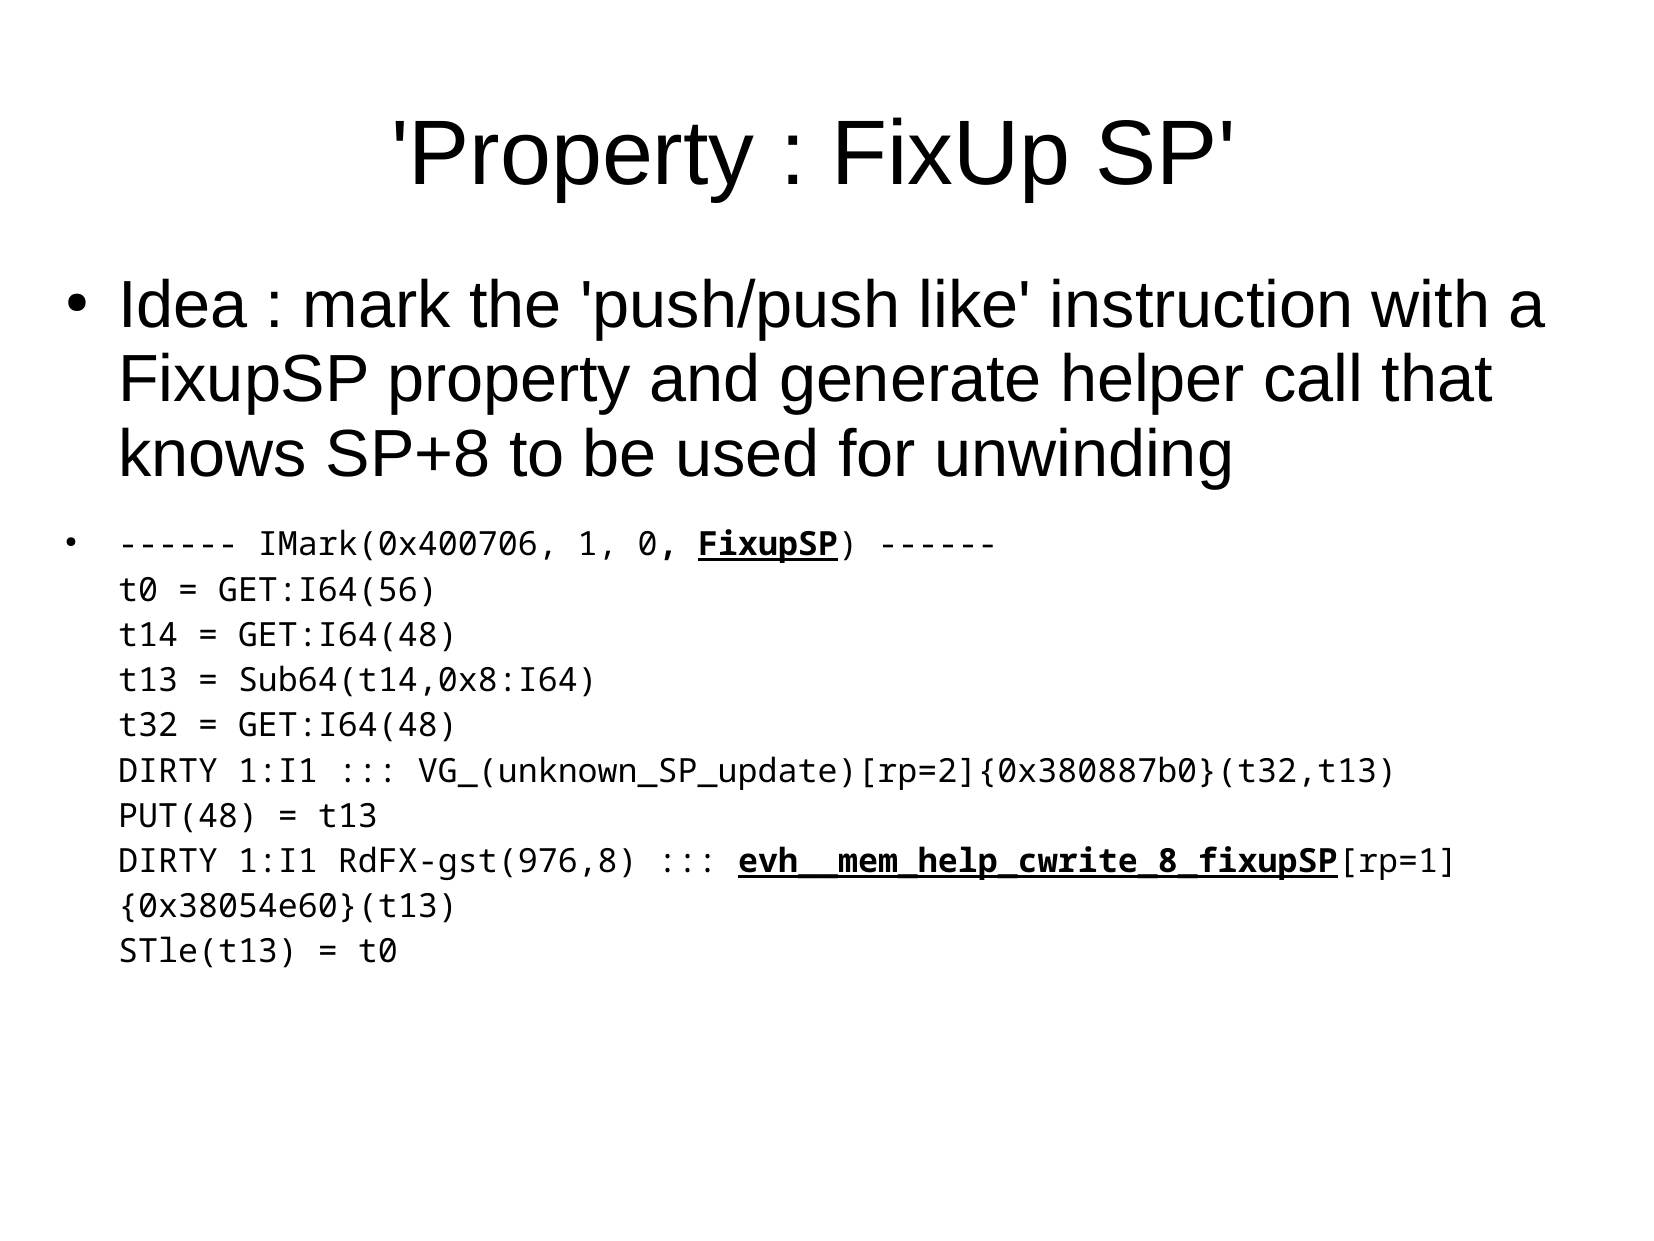

# 'Property : FixUp SP'
Idea : mark the 'push/push like' instruction with a FixupSP property and generate helper call that knows SP+8 to be used for unwinding
------ IMark(0x400706, 1, 0, FixupSP) ------
t0 = GET:I64(56)
t14 = GET:I64(48)
t13 = Sub64(t14,0x8:I64)
t32 = GET:I64(48)
DIRTY 1:I1 ::: VG_(unknown_SP_update)[rp=2]{0x380887b0}(t32,t13)
PUT(48) = t13
DIRTY 1:I1 RdFX-gst(976,8) ::: evh__mem_help_cwrite_8_fixupSP[rp=1]{0x38054e60}(t13)
STle(t13) = t0